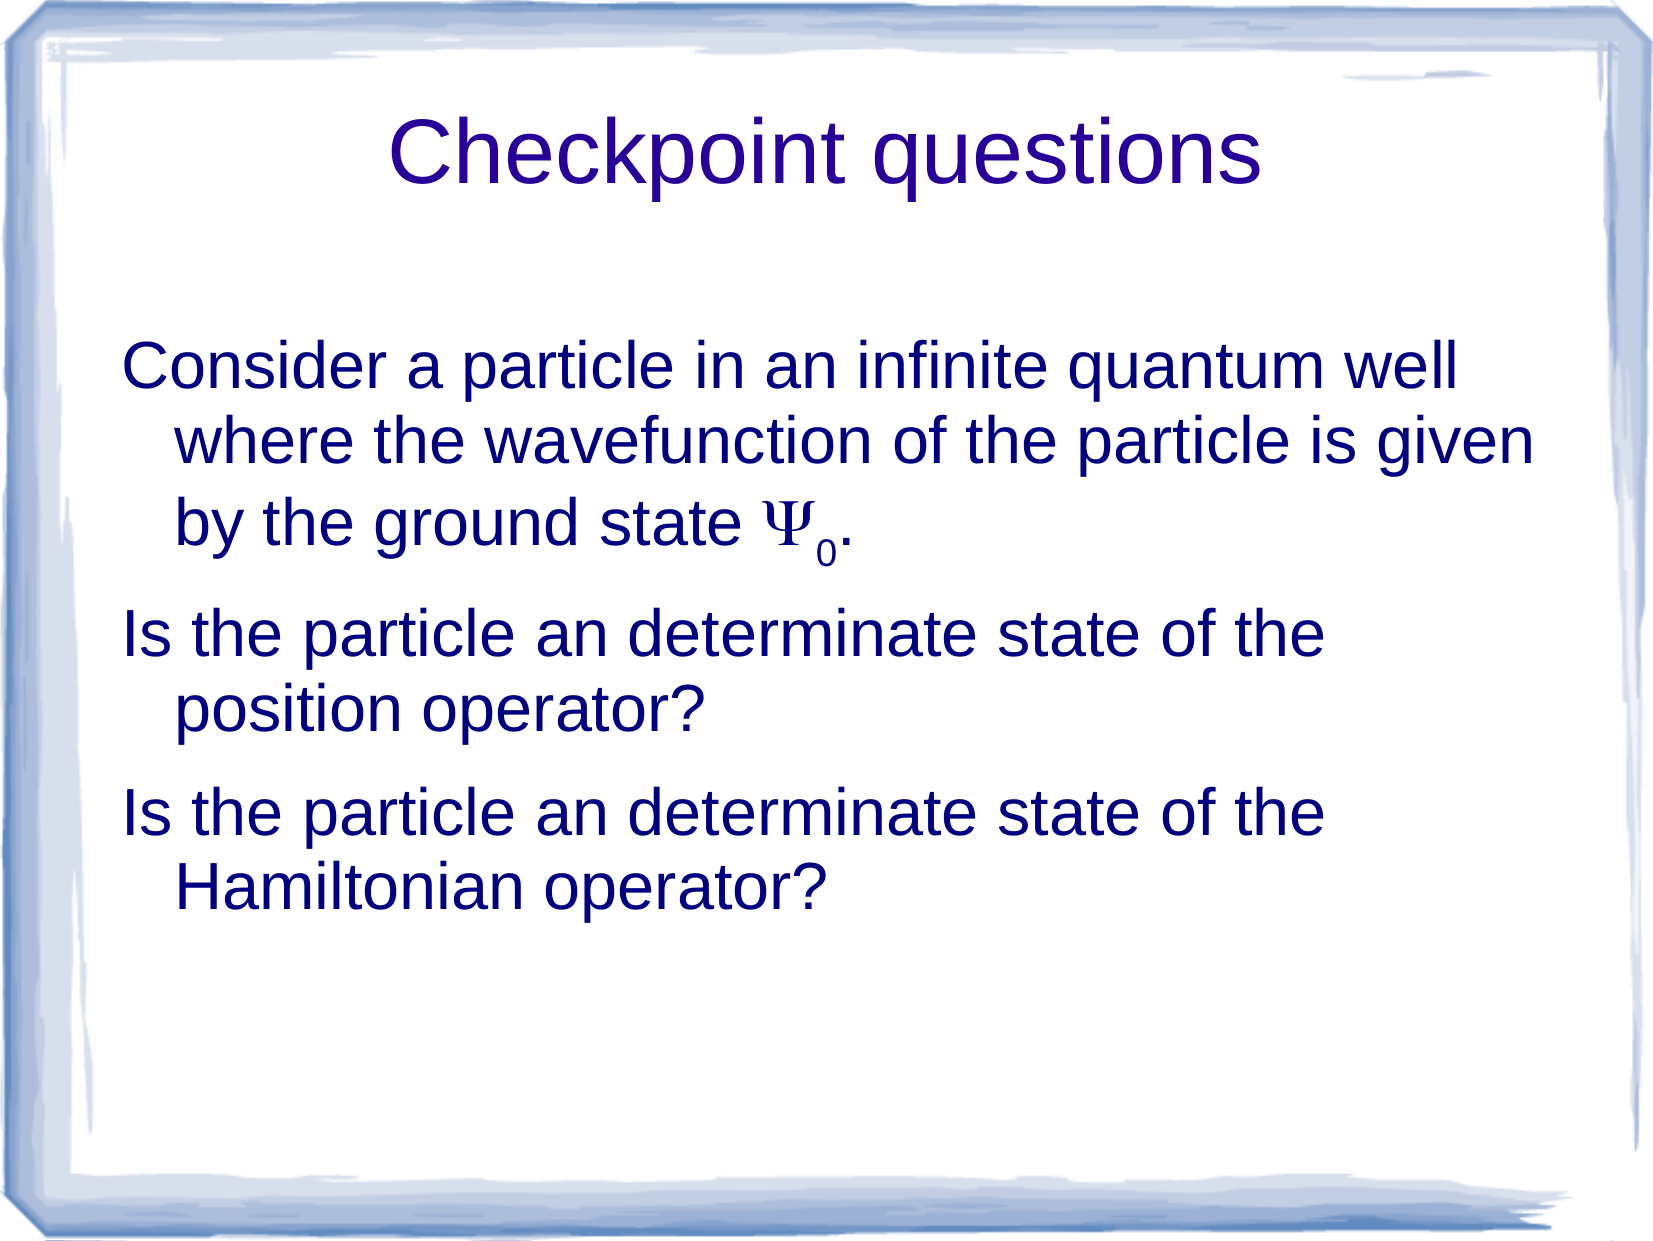

# Checkpoint questions
Consider a particle in an infinite quantum well where the wavefunction of the particle is given by the ground state Y0.
Is the particle an determinate state of the position operator?
Is the particle an determinate state of the Hamiltonian operator?